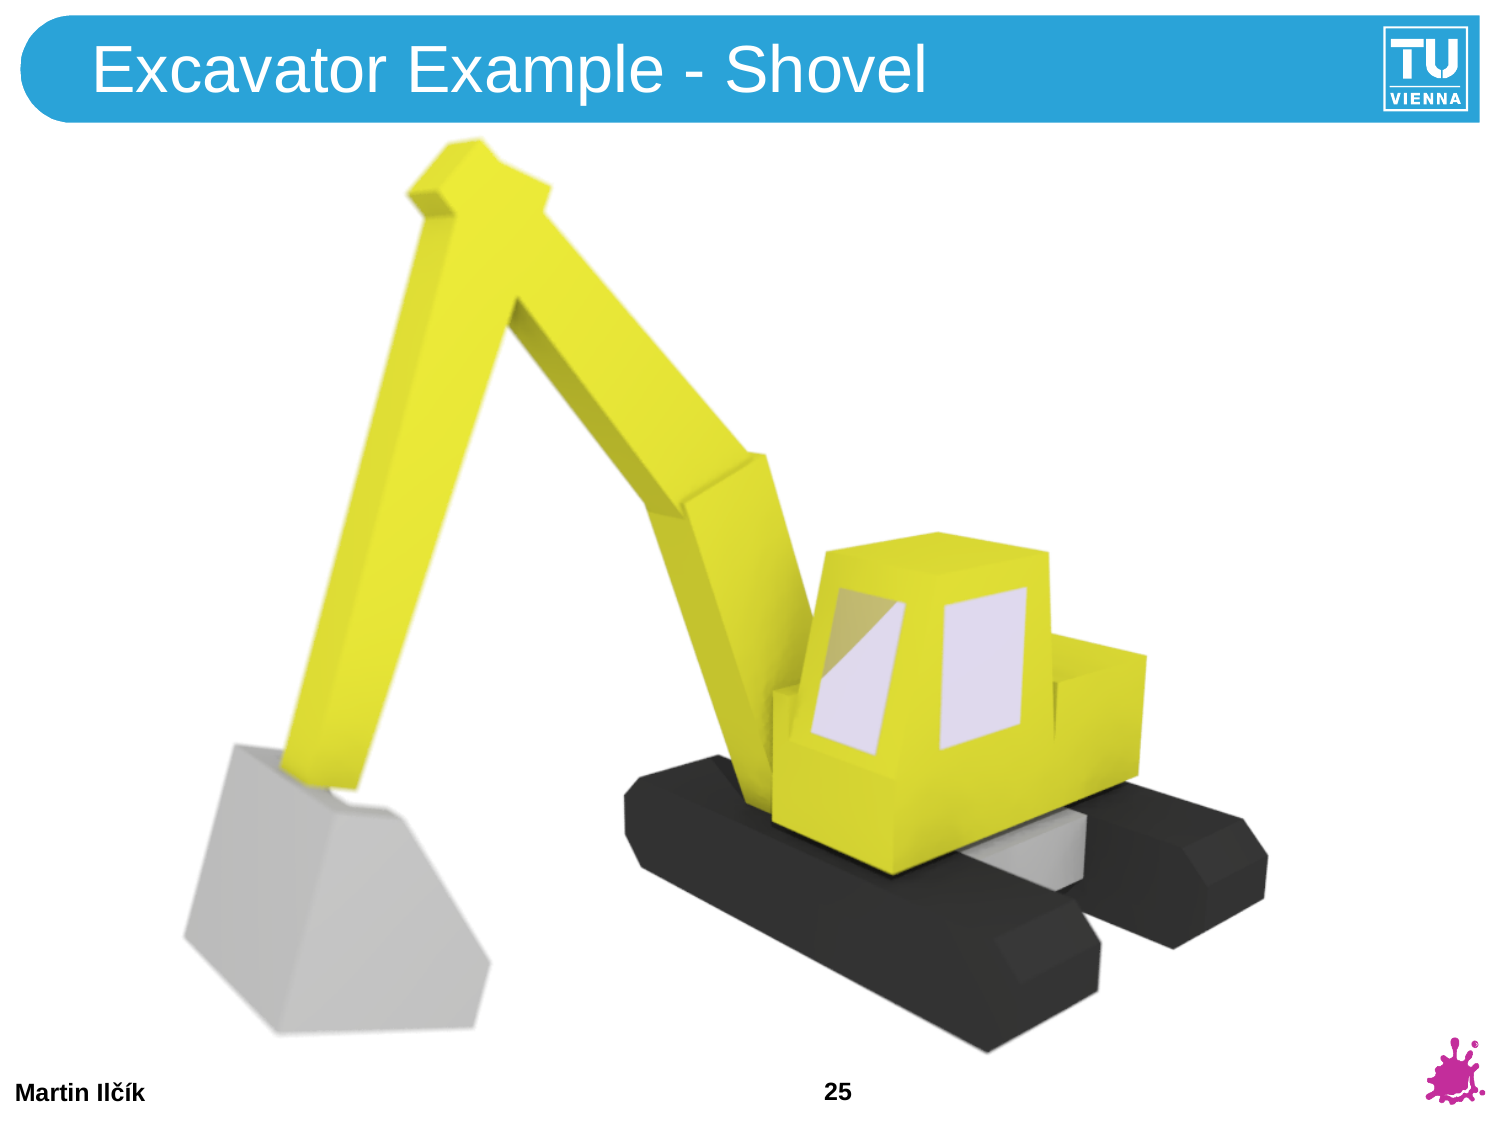

# Excavator Example - Shovel
Martin Ilčík